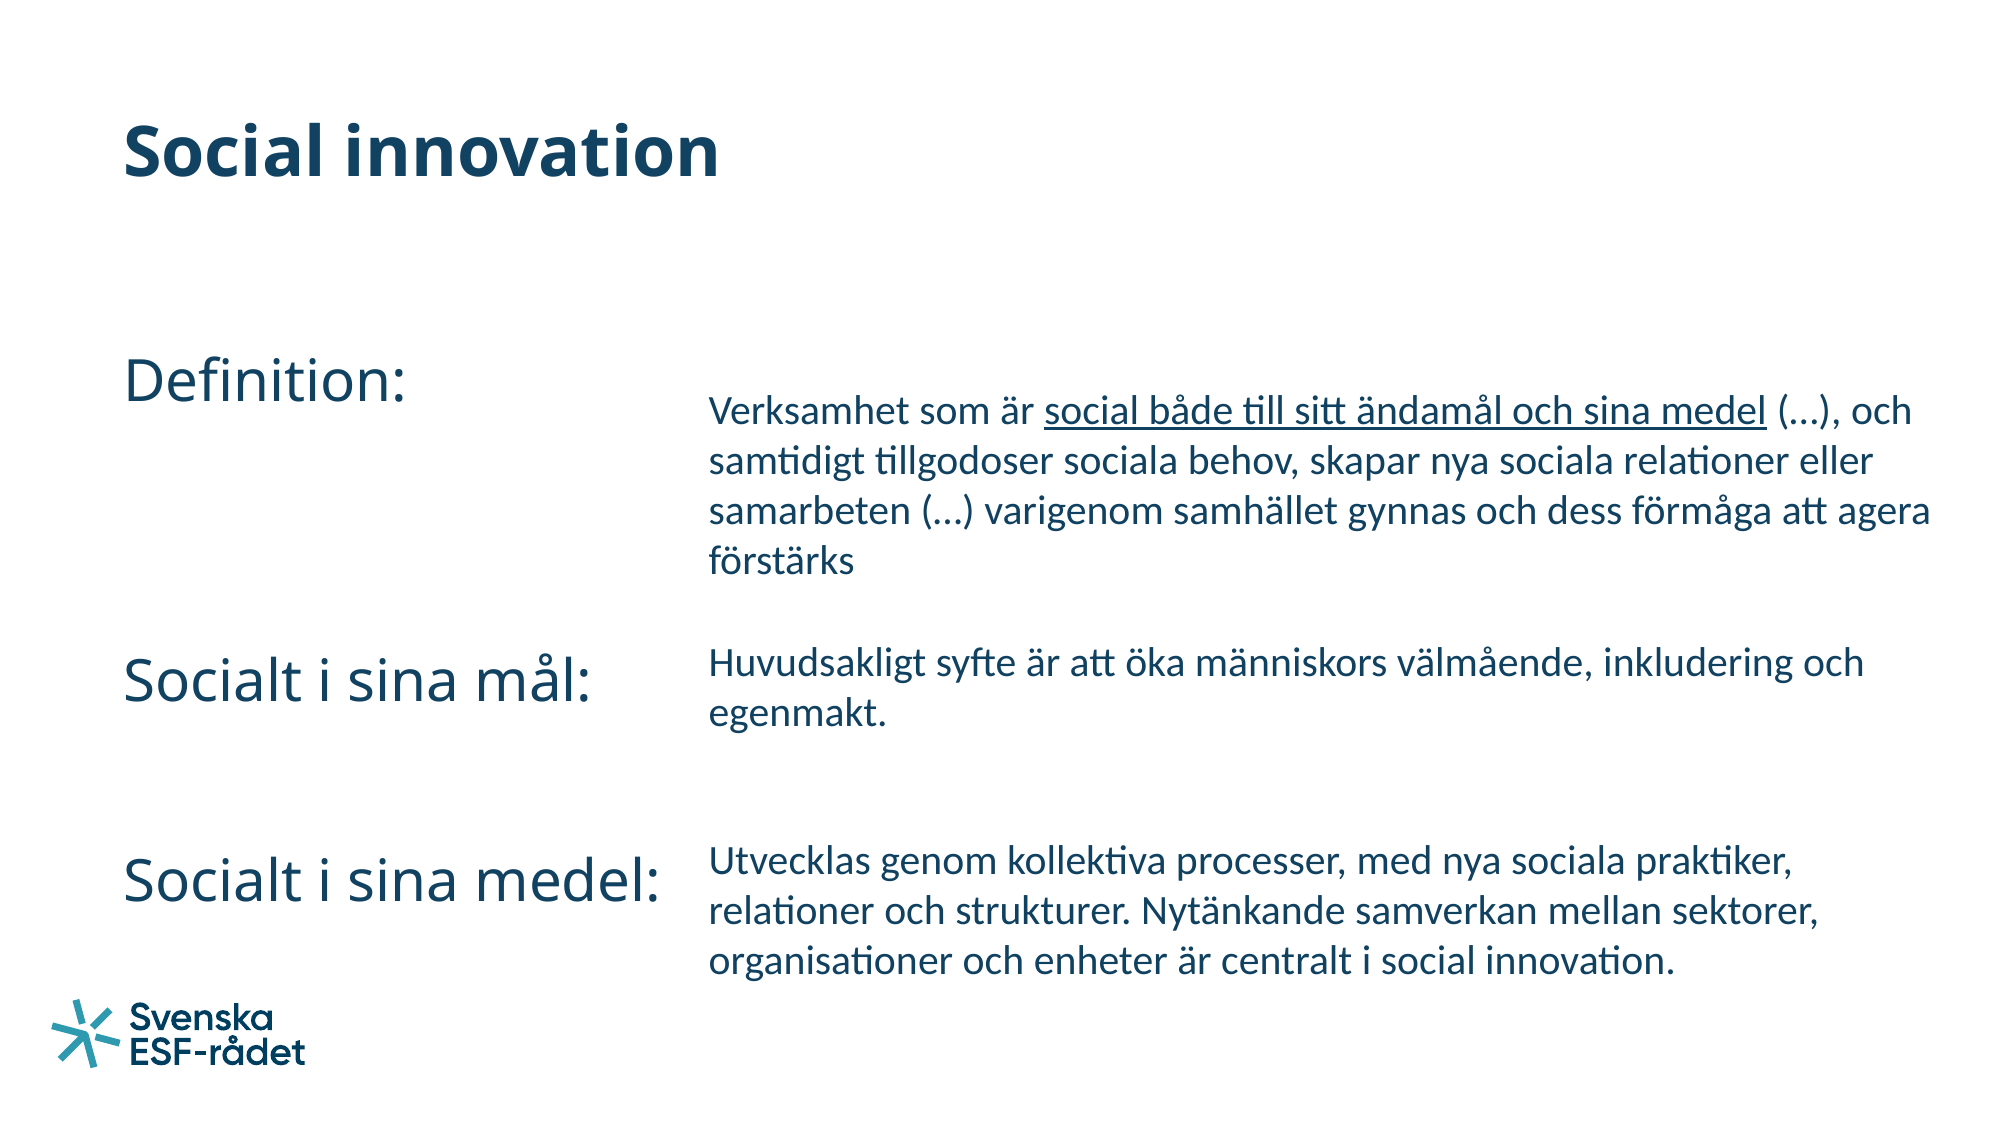

# Social innovation
Definition:
Socialt i sina mål:
Socialt i sina medel:
Verksamhet som är social både till sitt ändamål och sina medel (…), och samtidigt tillgodoser sociala behov, skapar nya sociala relationer eller samarbeten (…) varigenom samhället gynnas och dess förmåga att agera förstärks
Huvudsakligt syfte är att öka människors välmående, inkludering och egenmakt.
Utvecklas genom kollektiva processer, med nya sociala praktiker, relationer och strukturer. Nytänkande samverkan mellan sektorer, organisationer och enheter är centralt i social innovation.